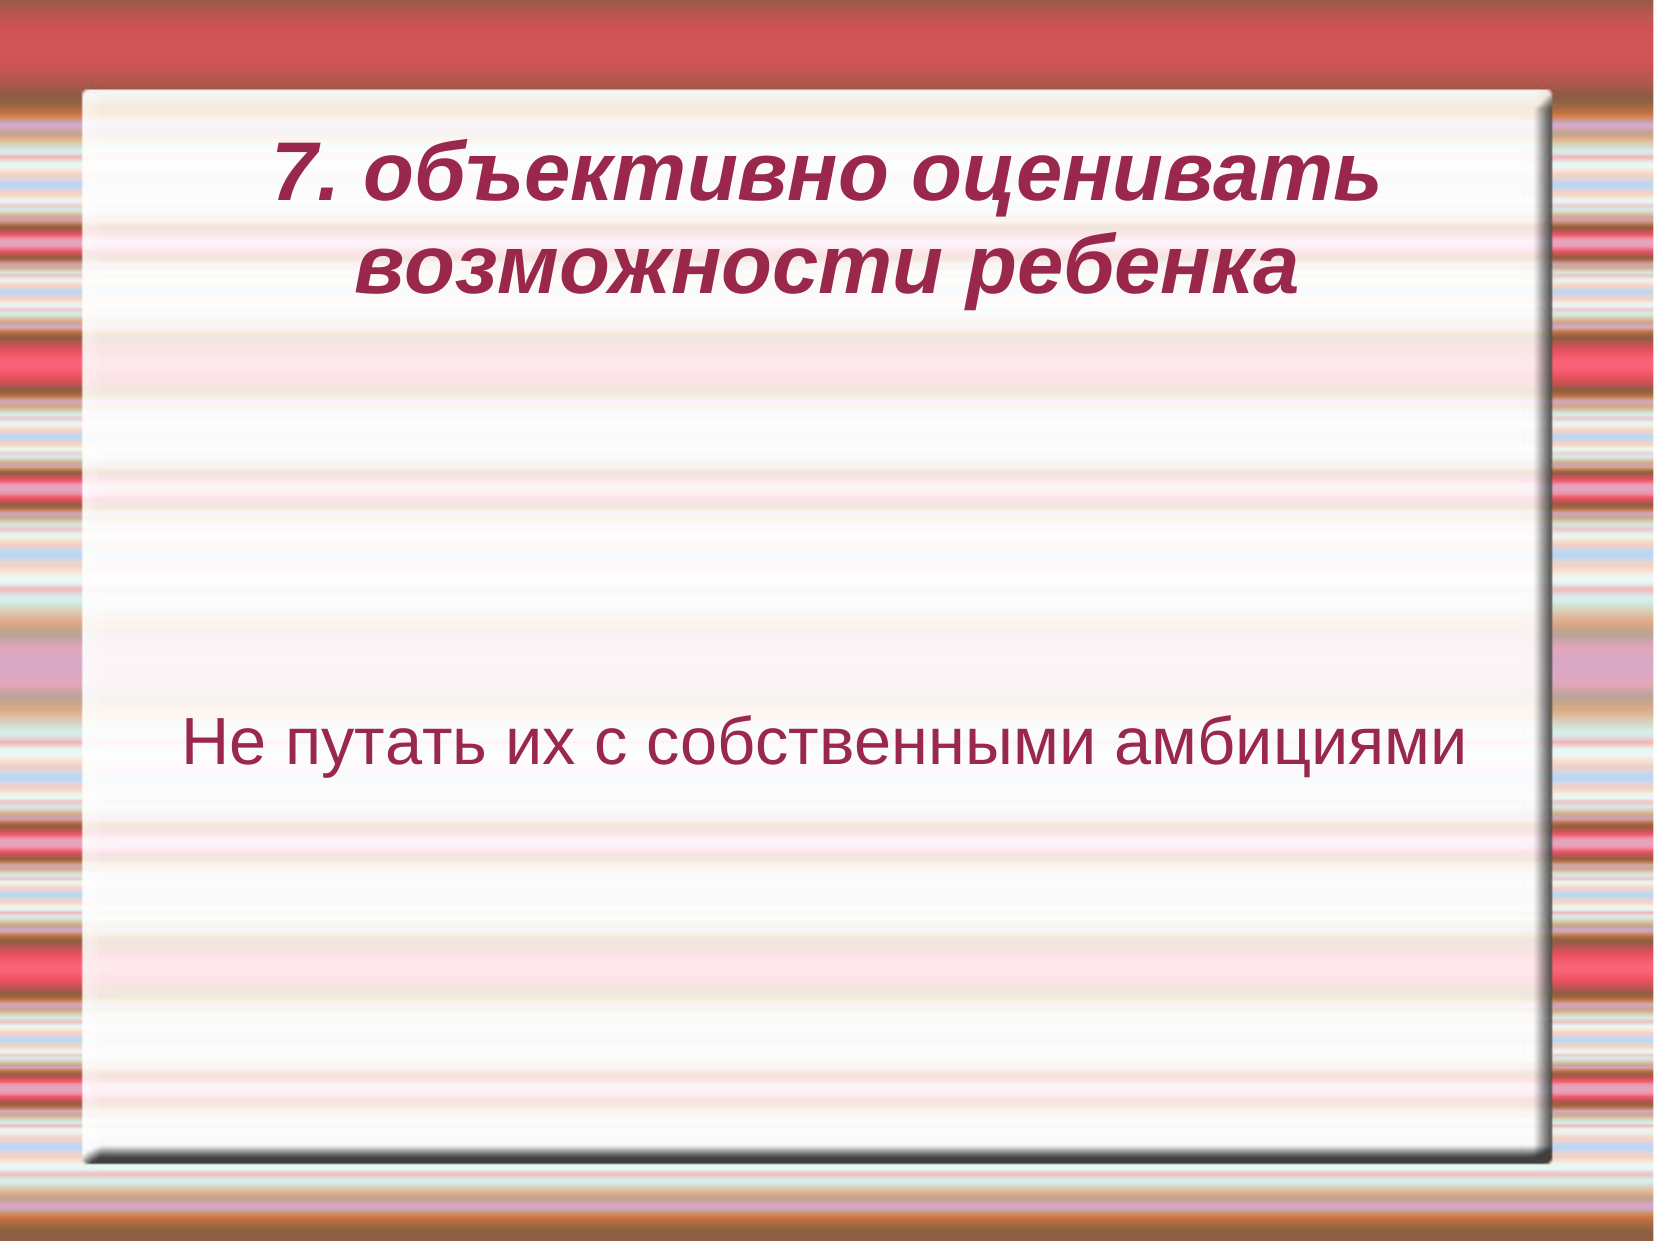

# 7. объективно оценивать возможности ребенка
Не путать их с собственными амбициями